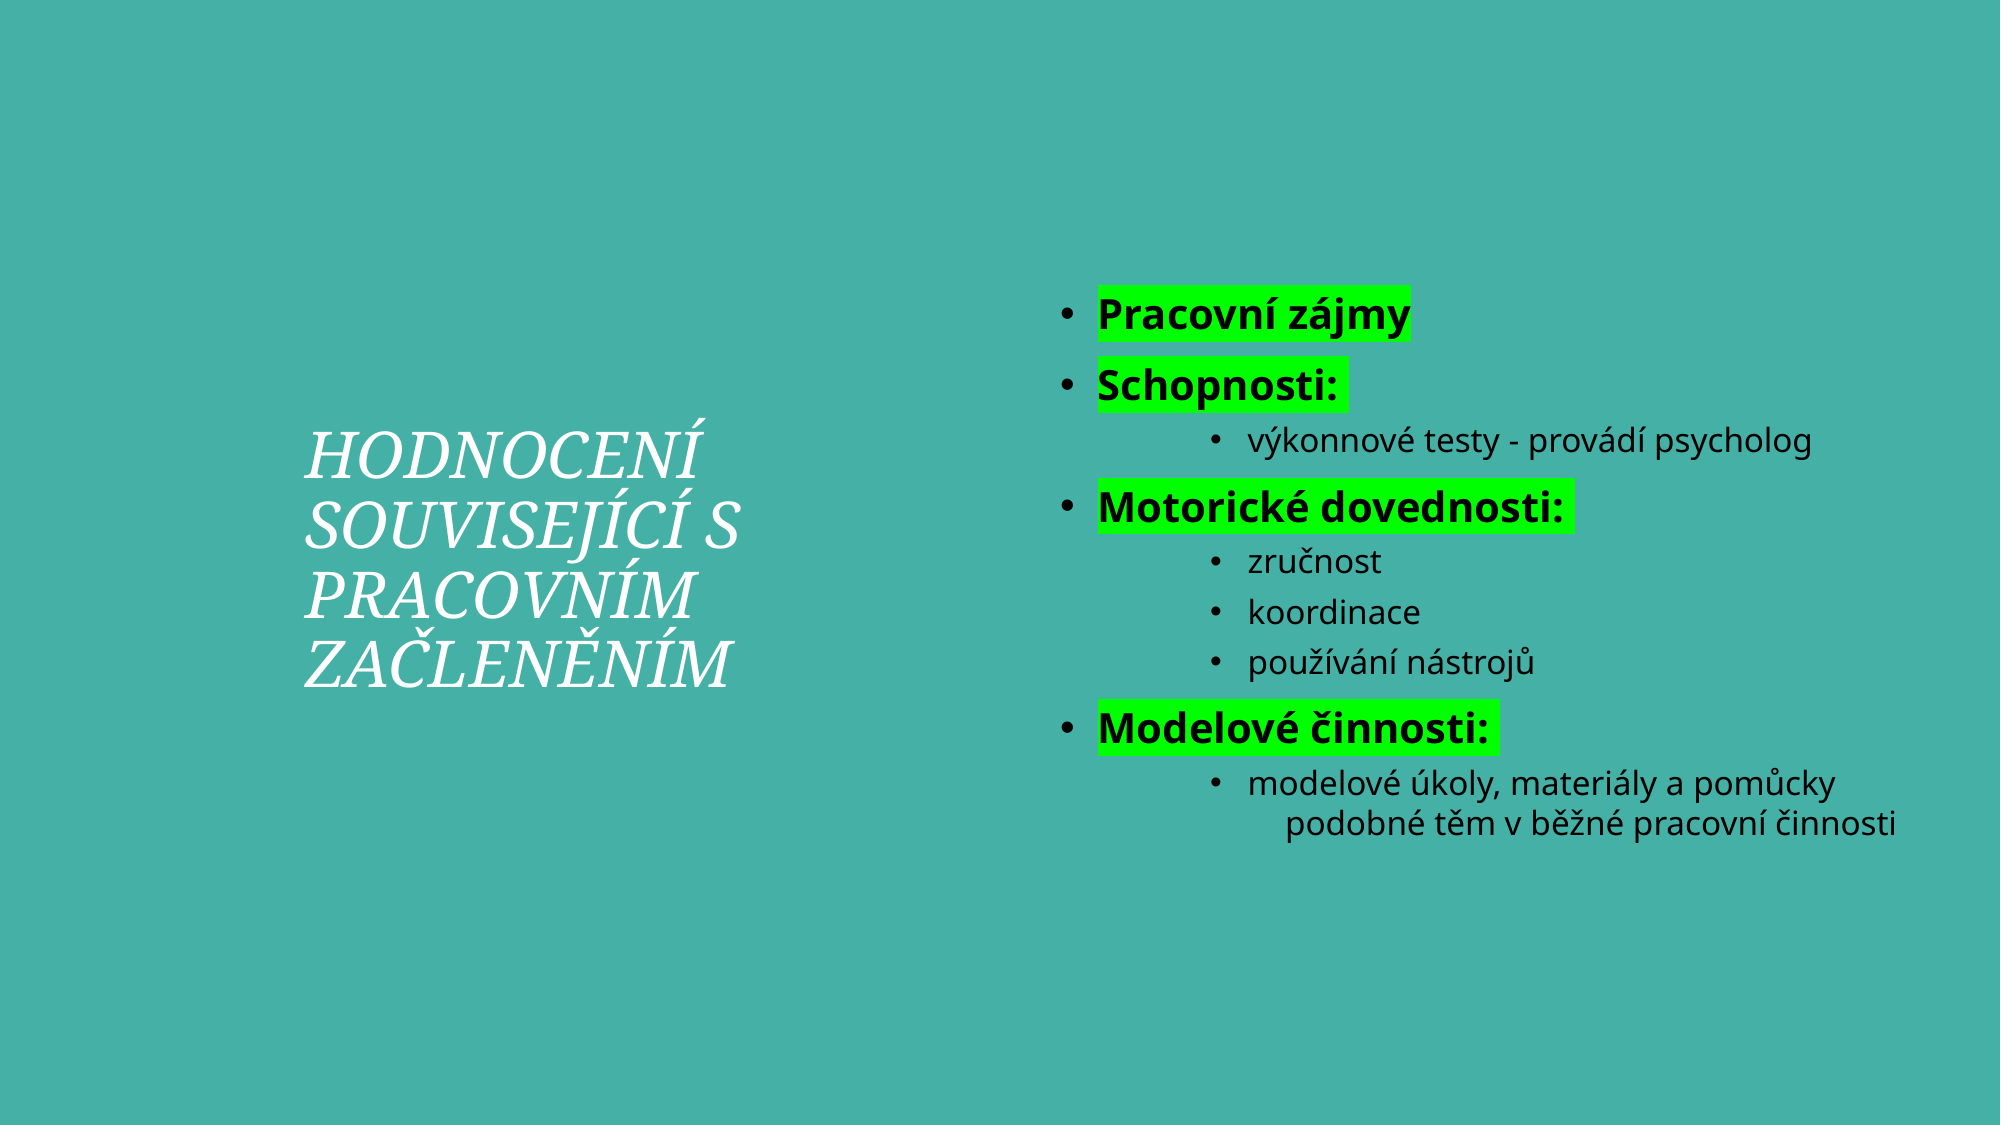

Pracovní zájmy
Schopnosti:
výkonnové testy - provádí psycholog
Motorické dovednosti:
zručnost
koordinace
používání nástrojů
Modelové činnosti:
modelové úkoly, materiály a pomůcky podobné těm v běžné pracovní činnosti
# HODNOCENÍ SOUVISEJÍCÍ S PRACOVNÍM ZAČLENĚNÍM